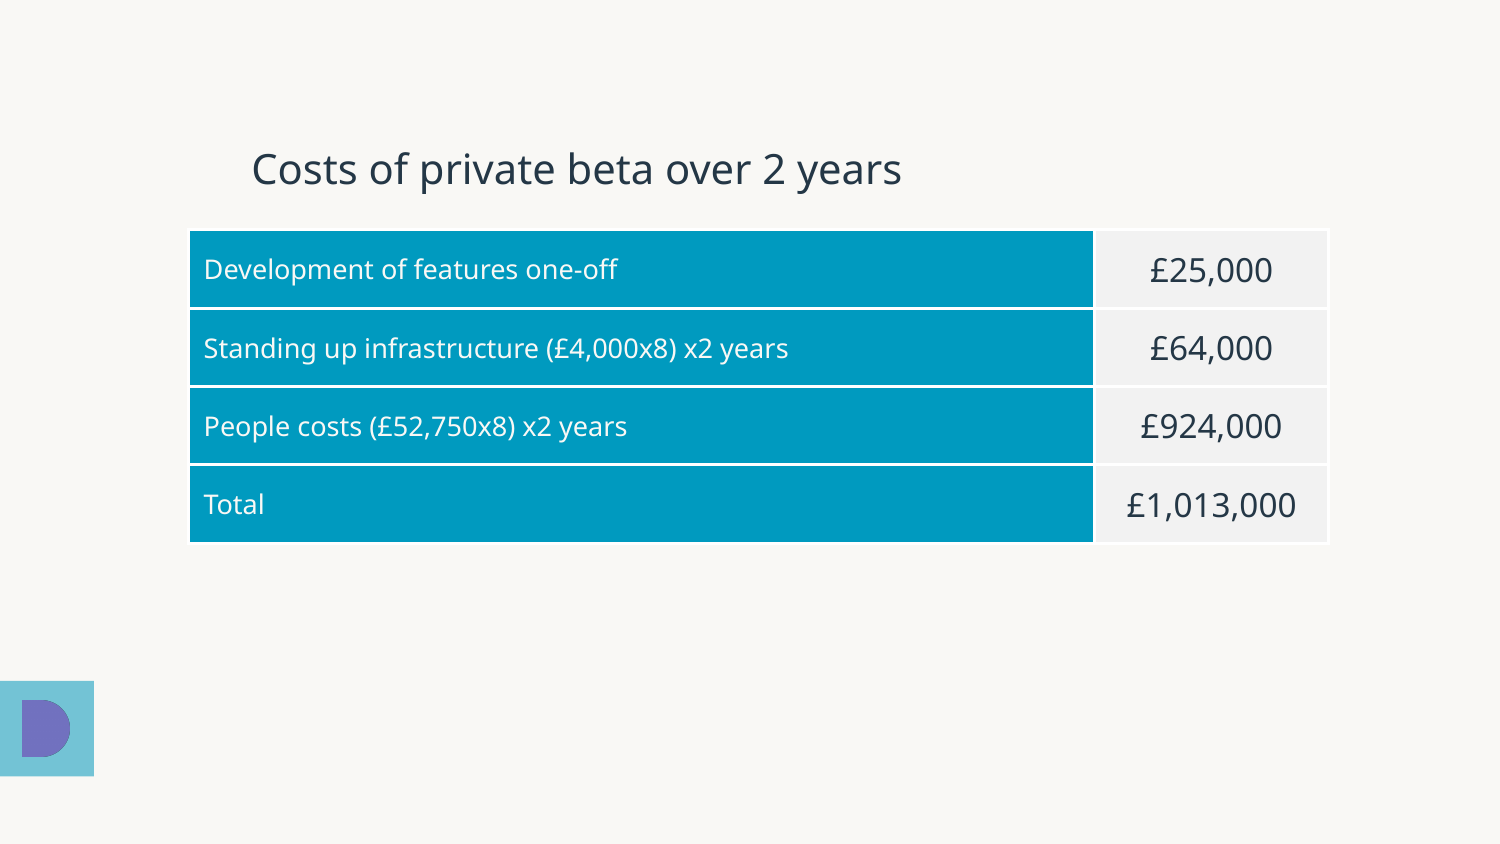

# Costs of private beta over 2 years
| Development of features one-off | £25,000 |
| --- | --- |
| Standing up infrastructure (£4,000x8) x2 years | £64,000 |
| People costs (£52,750x8) x2 years | £924,000 |
| Total | £1,013,000 |